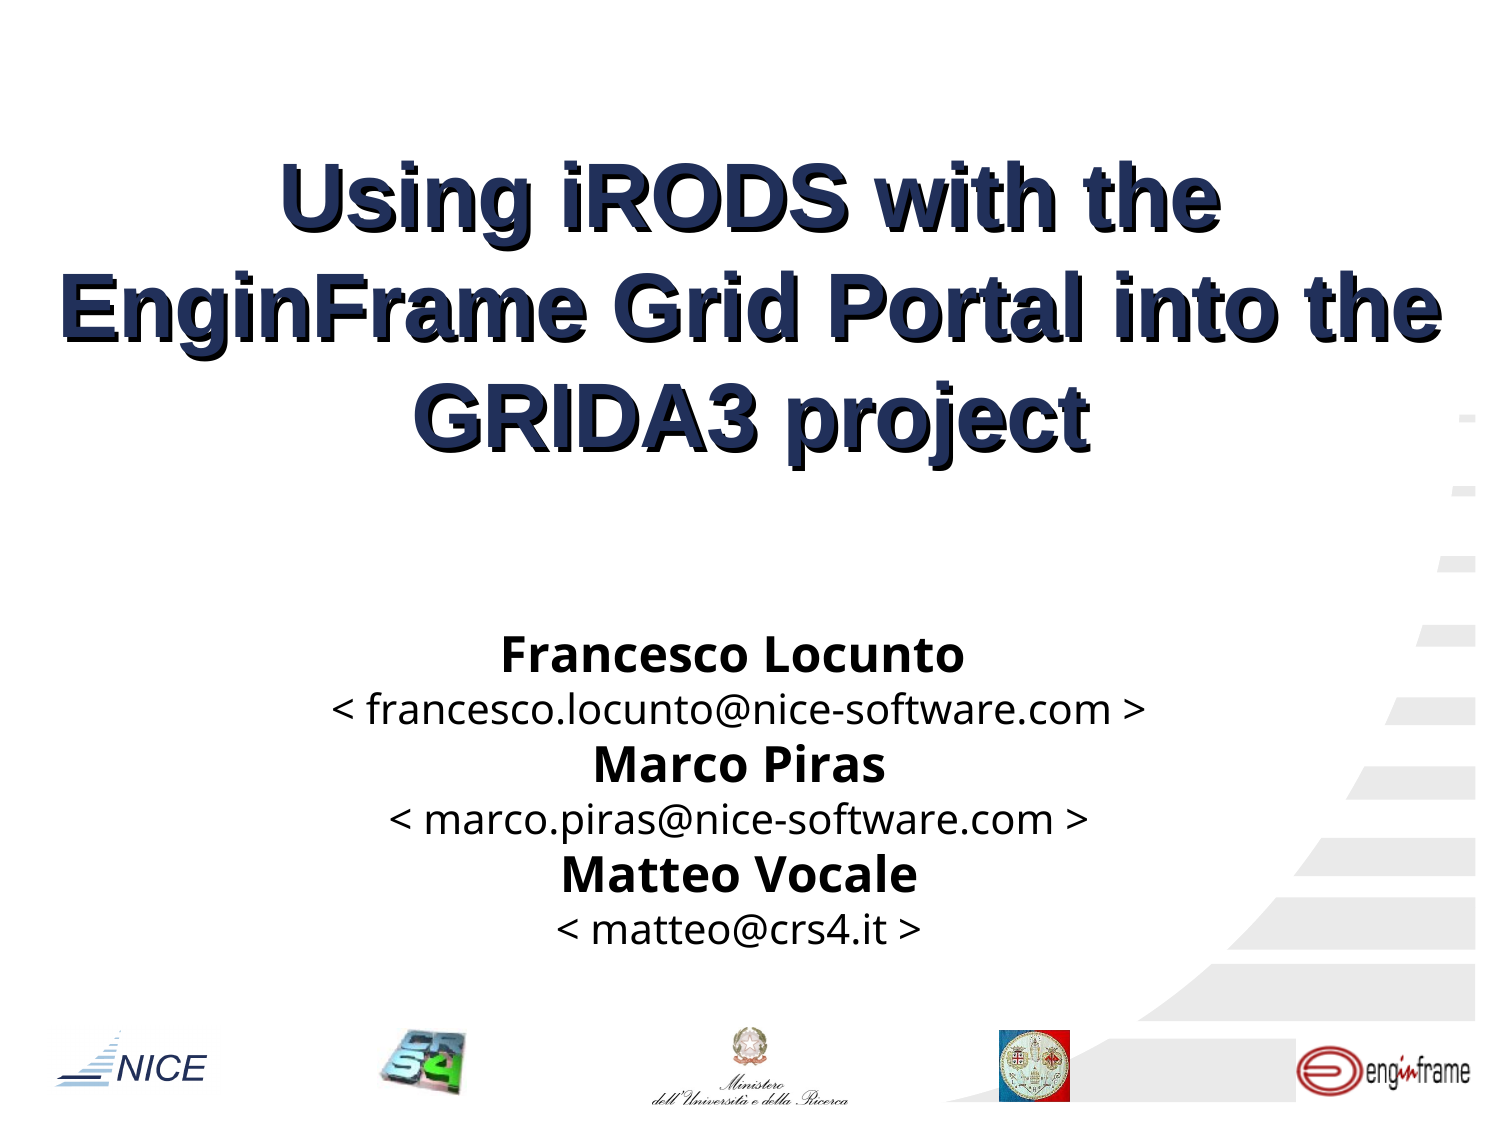

Using iRODS with the EnginFrame Grid Portal into the GRIDA3 project
Francesco Locunto
< francesco.locunto@nice-software.com >
Marco Piras
< marco.piras@nice-software.com >
Matteo Vocale
< matteo@crs4.it >